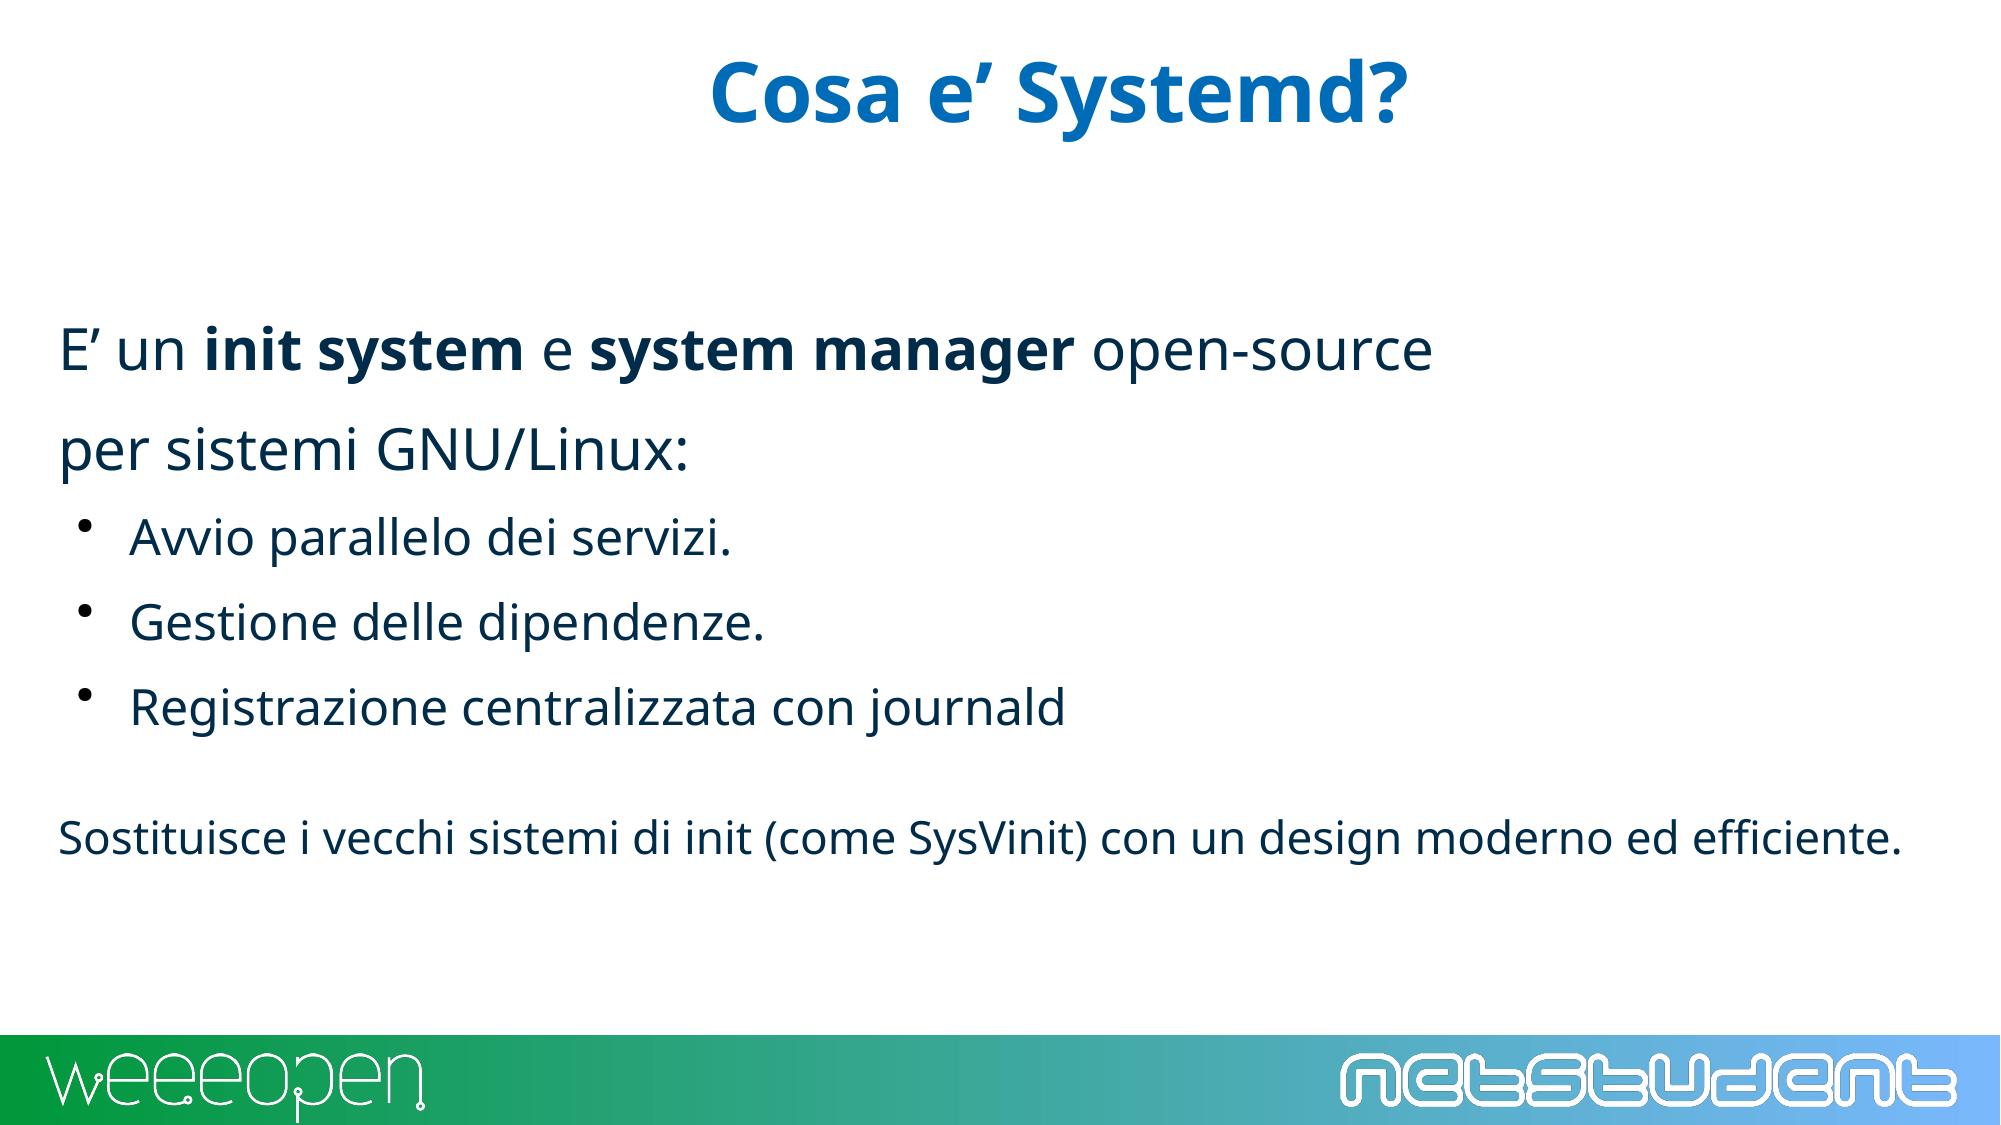

Cosa e’ Systemd?
E’ un init system e system manager open-source
per sistemi GNU/Linux:
Avvio parallelo dei servizi.
●
Gestione delle dipendenze.
●
Registrazione centralizzata con journald
●
Sostituisce i vecchi sistemi di init (come SysVinit) con un design moderno ed efficiente.